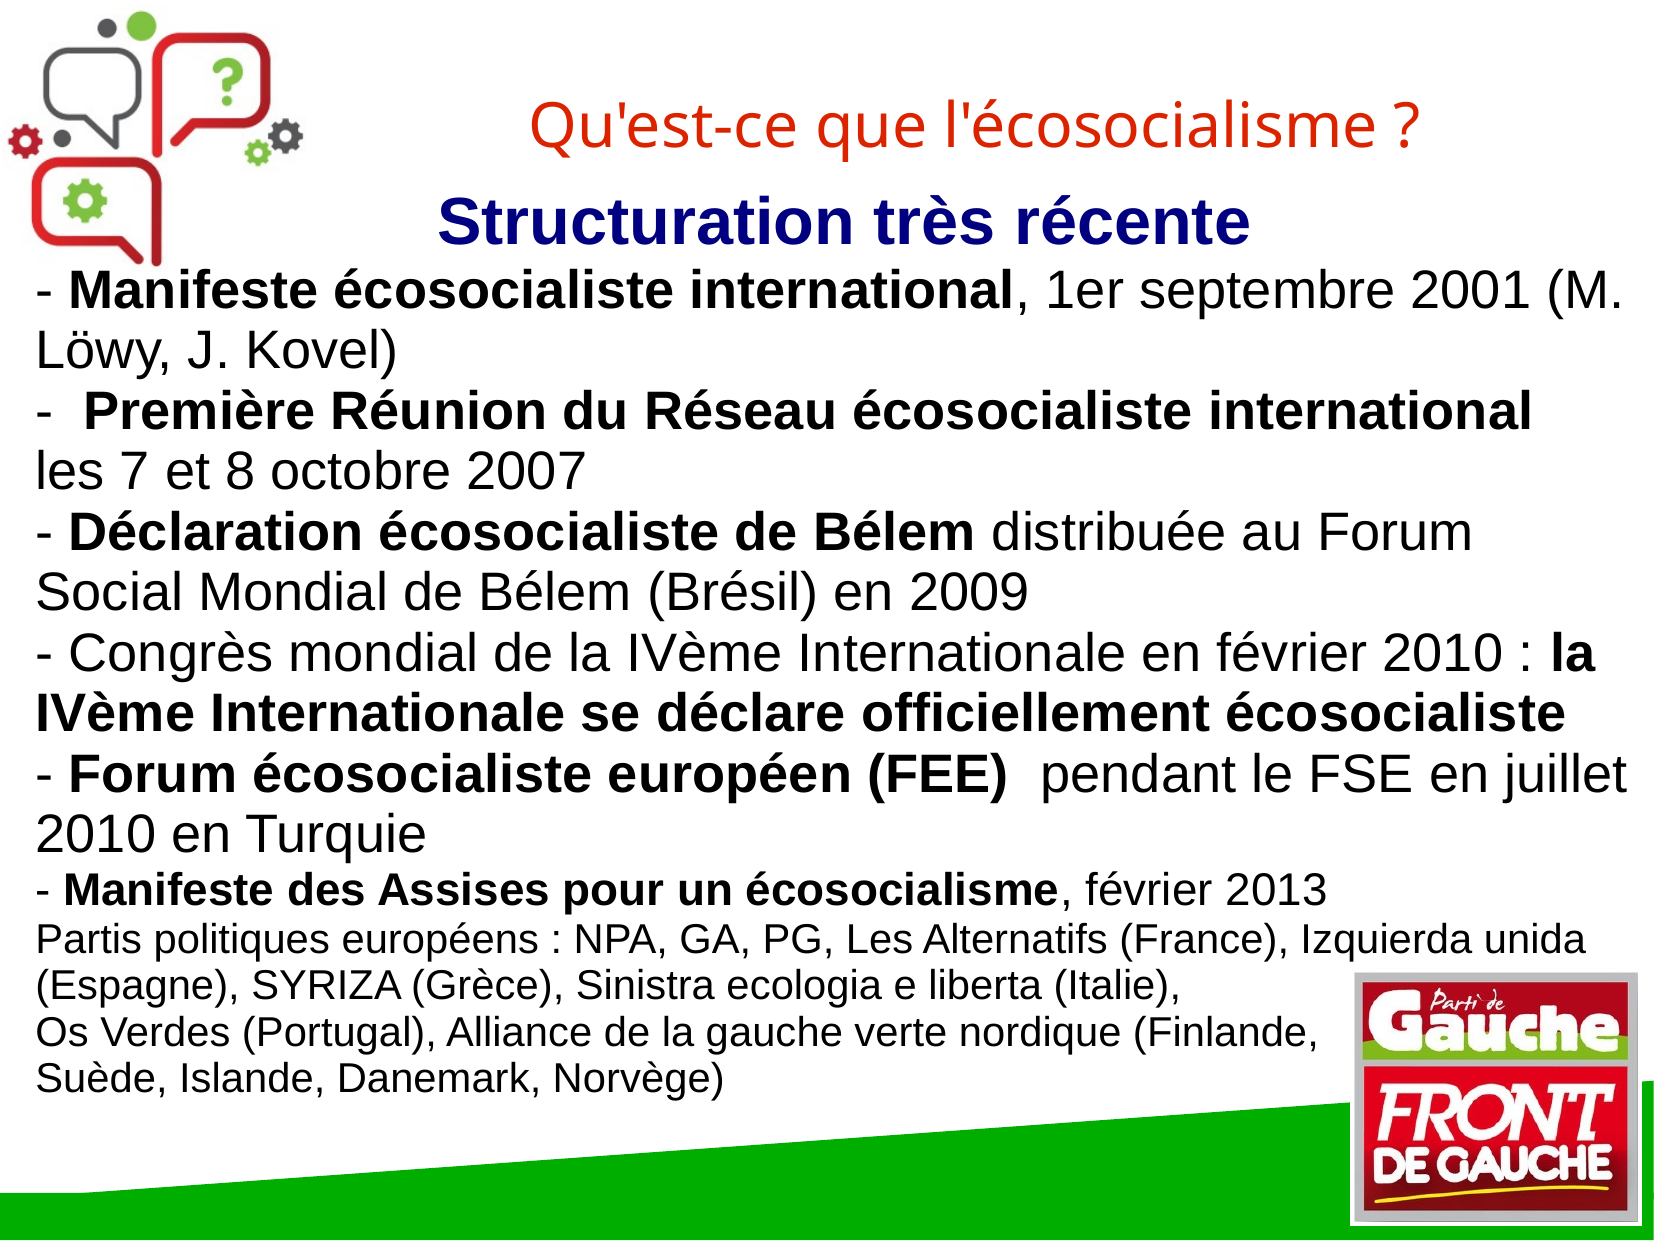

# Qu'est-ce que l'écosocialisme ?
Structuration très récente
- Manifeste écosocialiste international, 1er septembre 2001 (M. Löwy, J. Kovel)
-  Première Réunion du Réseau écosocialiste international  les 7 et 8 octobre 2007
- Déclaration écosocialiste de Bélem distribuée au Forum Social Mondial de Bélem (Brésil) en 2009
- Congrès mondial de la IVème Internationale en février 2010 : la IVème Internationale se déclare officiellement écosocialiste
- Forum écosocialiste européen (FEE)  pendant le FSE en juillet 2010 en Turquie
- Manifeste des Assises pour un écosocialisme, février 2013
Partis politiques européens : NPA, GA, PG, Les Alternatifs (France), Izquierda unida (Espagne), SYRIZA (Grèce), Sinistra ecologia e liberta (Italie),
Os Verdes (Portugal), Alliance de la gauche verte nordique (Finlande,
Suède, Islande, Danemark, Norvège)